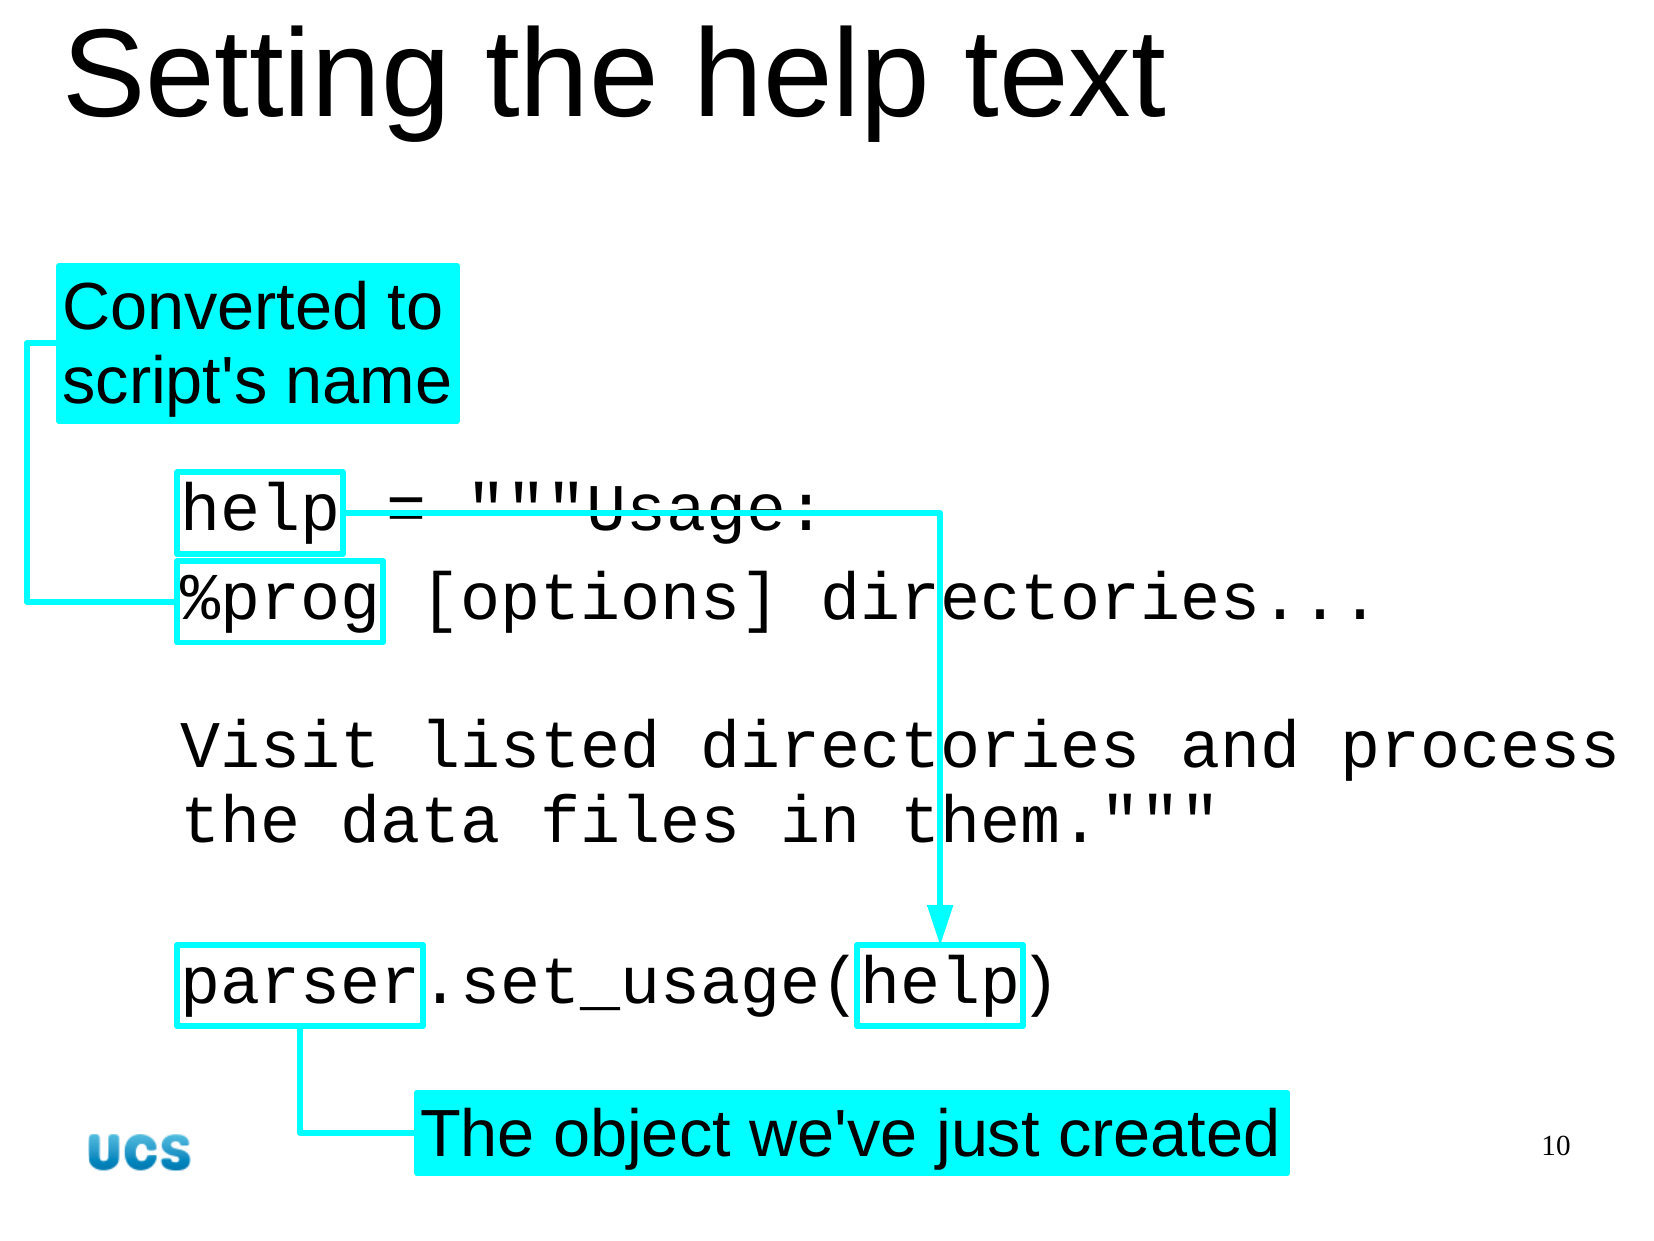

Setting the help text
Converted to
script's name
help
= """Usage:
%prog
[options] directories...
Visit listed directories and process
the data files in them."""
parser
.set_usage(
help
)
The object we've just created
10